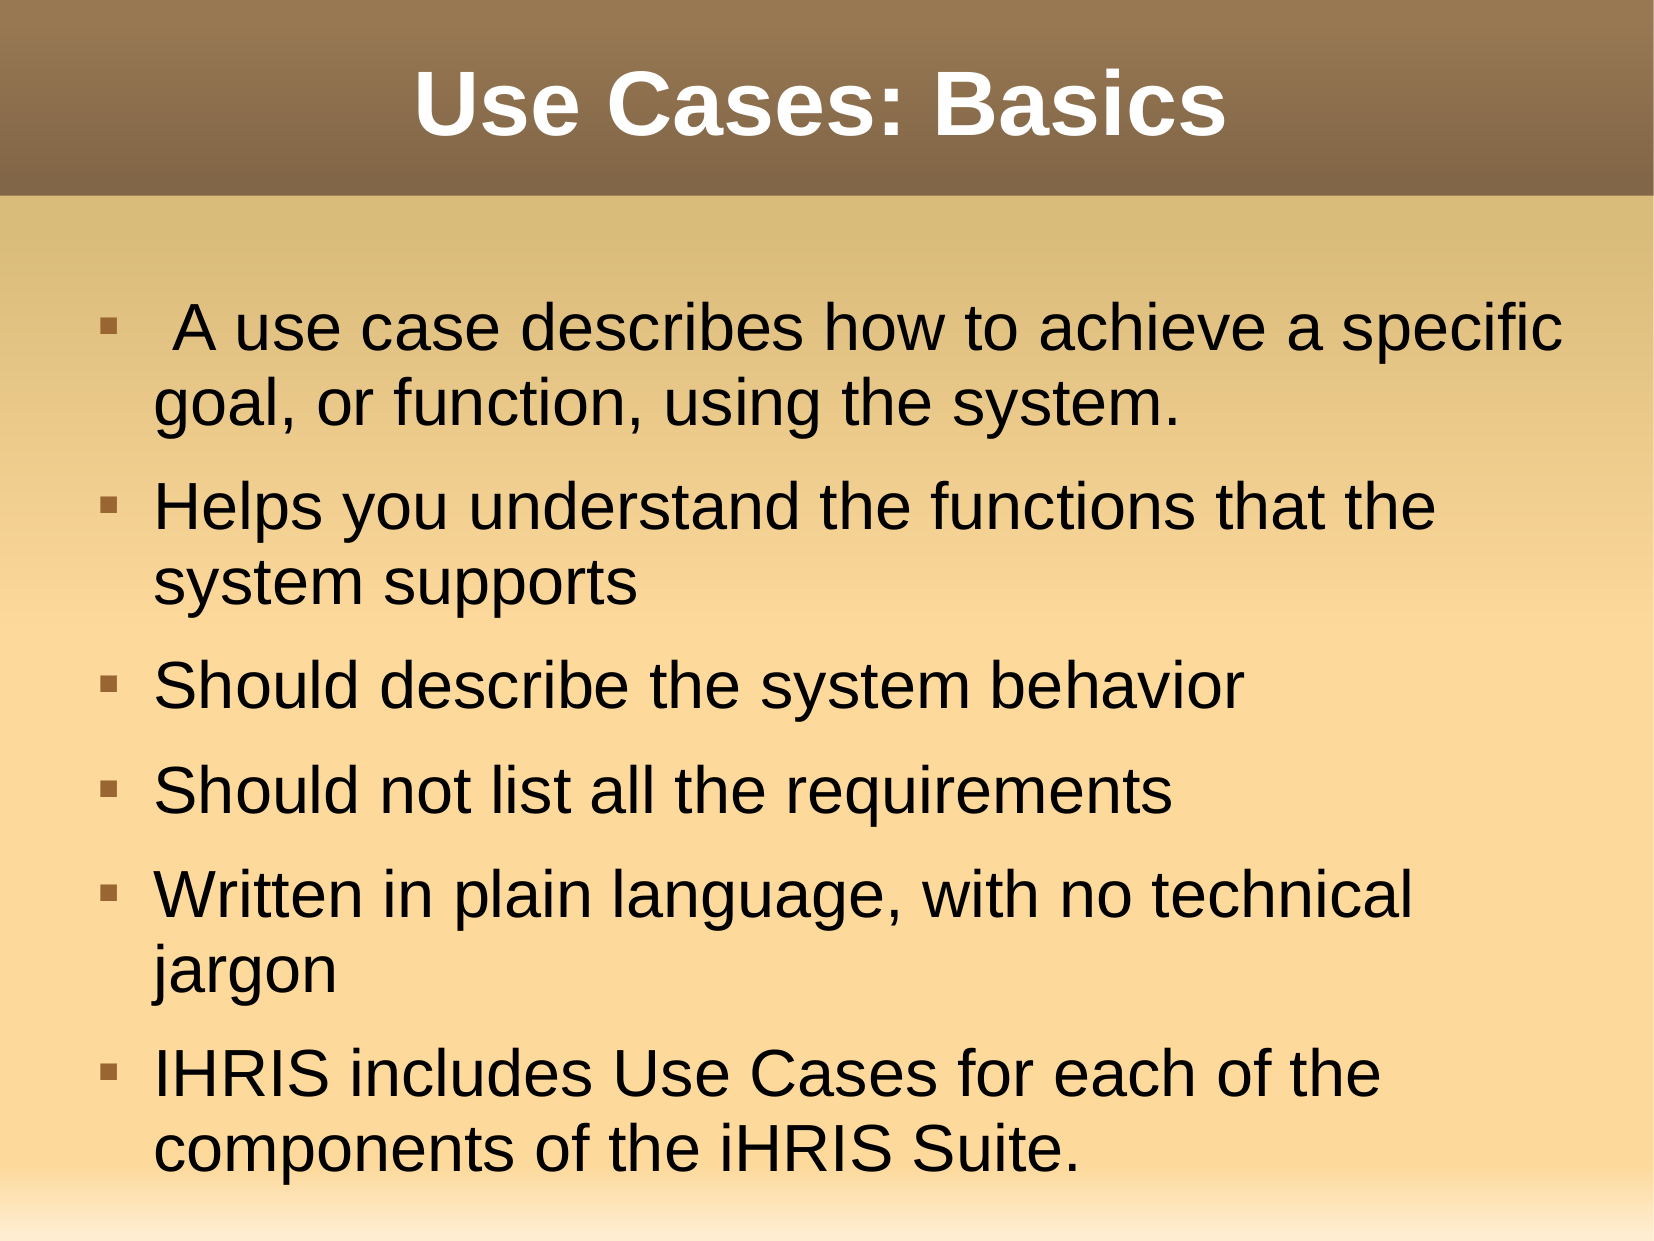

# Use Cases: Basics
 A use case describes how to achieve a specific goal, or function, using the system.
Helps you understand the functions that the system supports
Should describe the system behavior
Should not list all the requirements
Written in plain language, with no technical jargon
IHRIS includes Use Cases for each of the components of the iHRIS Suite.